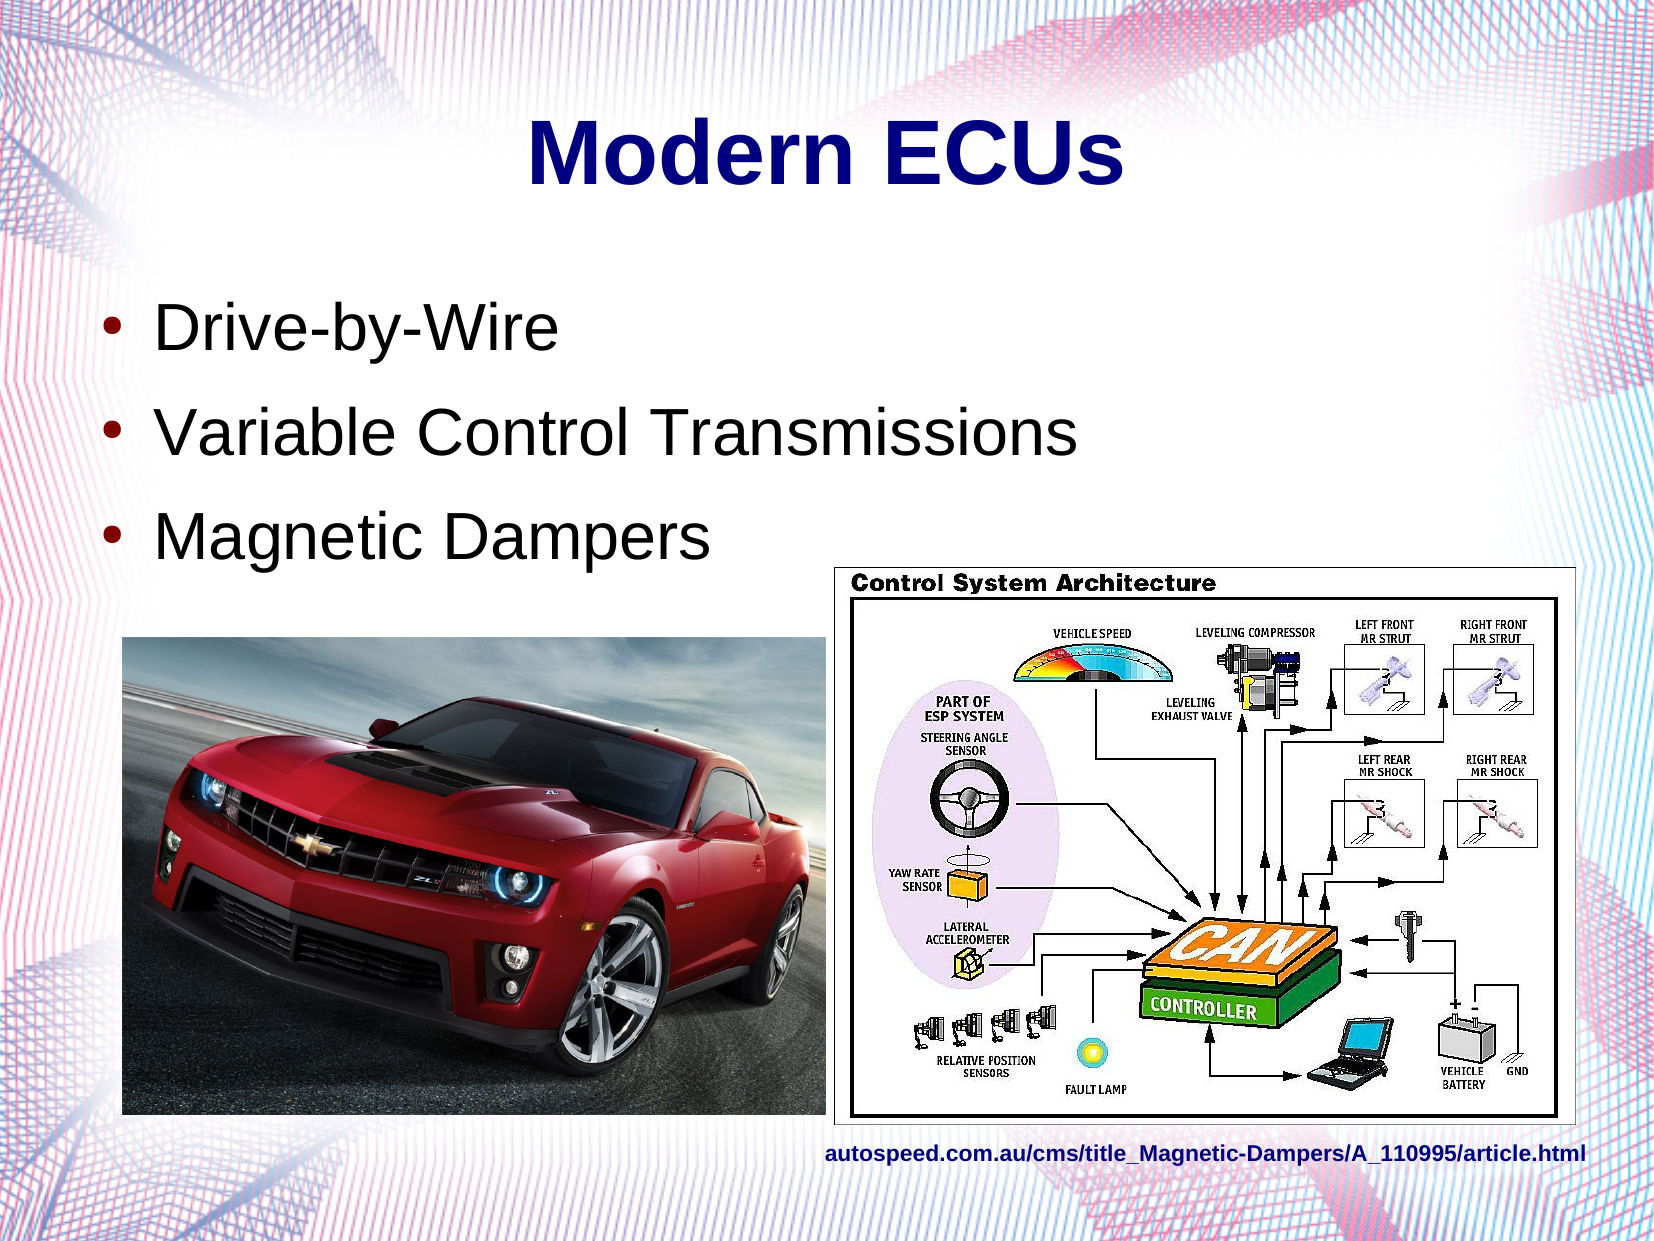

# Modern ECUs
Drive-by-Wire
Variable Control Transmissions
Magnetic Dampers
autospeed.com.au/cms/title_Magnetic-Dampers/A_110995/article.html